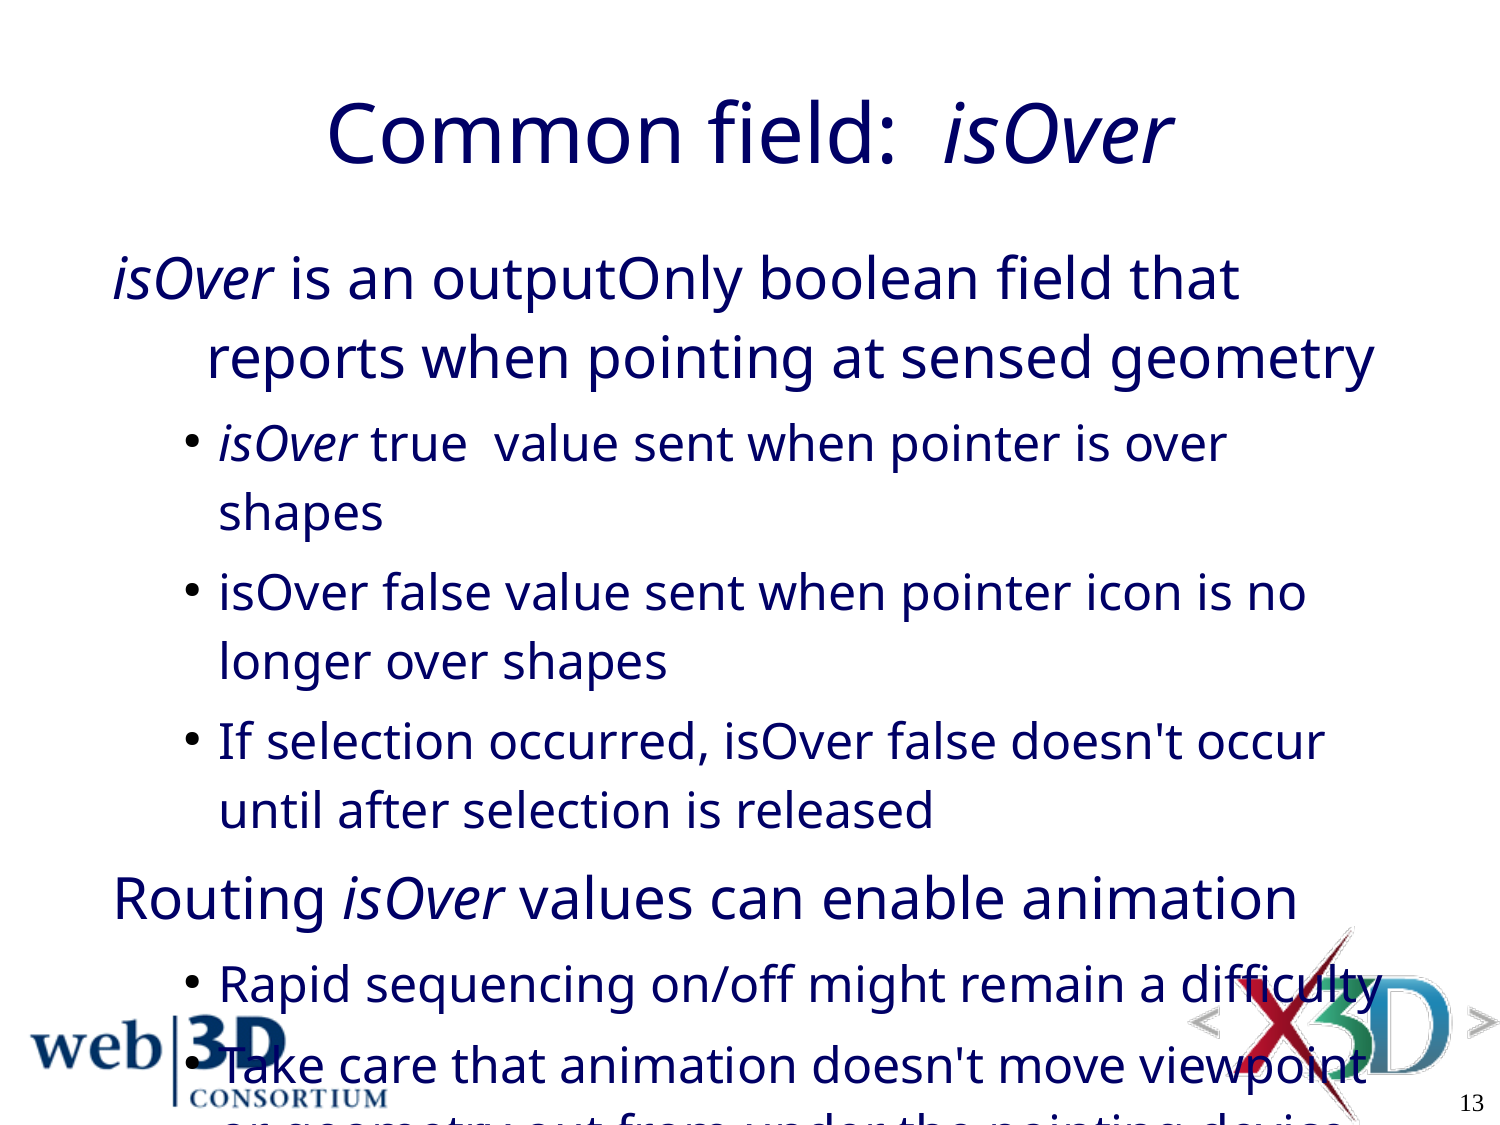

# Common field: isOver
isOver is an outputOnly boolean field that 		reports when pointing at sensed geometry
isOver true value sent when pointer is over shapes
isOver false value sent when pointer icon is no longer over shapes
If selection occurred, isOver false doesn't occur until after selection is released
Routing isOver values can enable animation
Rapid sequencing on/off might remain a difficulty
Take care that animation doesn't move viewpoint or geometry out from under the pointing device